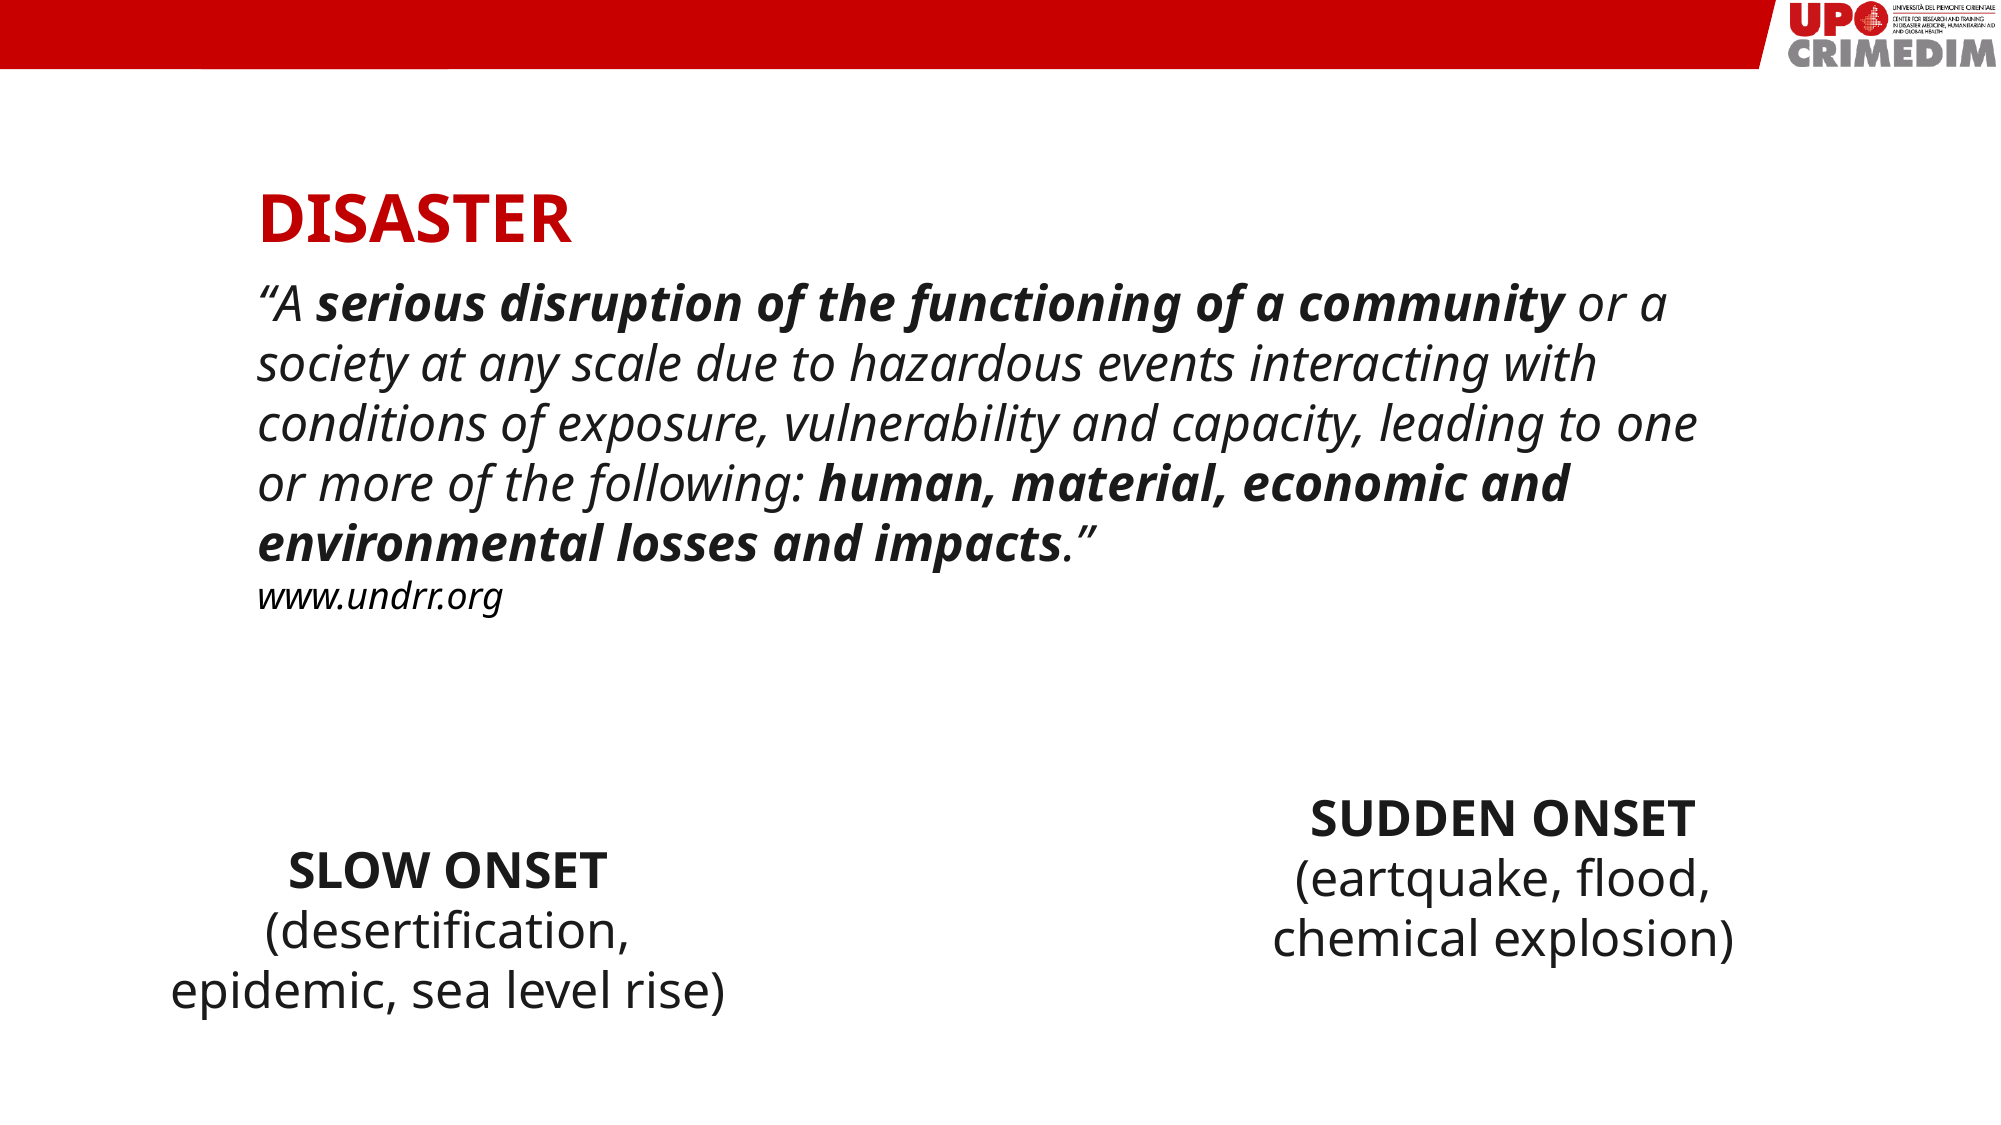

DISASTER
Feb. 6
A magnitude 7.8 earthquake occurred in southern Turkey near the northern border of Syria, followed approximately nine hours later by a magnitude 7.5 earthquake located 95 km to the southwest.
Deadliest earthquake in the region
 > 55,000 death
 > 100,000 injured
“A serious disruption of the functioning of a community or a society at any scale due to hazardous events interacting with conditions of exposure, vulnerability and capacity, leading to one or more of the following: human, material, economic and environmental losses and impacts.”
www.undrr.org
SUDDEN ONSET
(eartquake, flood, chemical explosion)
SLOW ONSET
(desertification, epidemic, sea level rise)